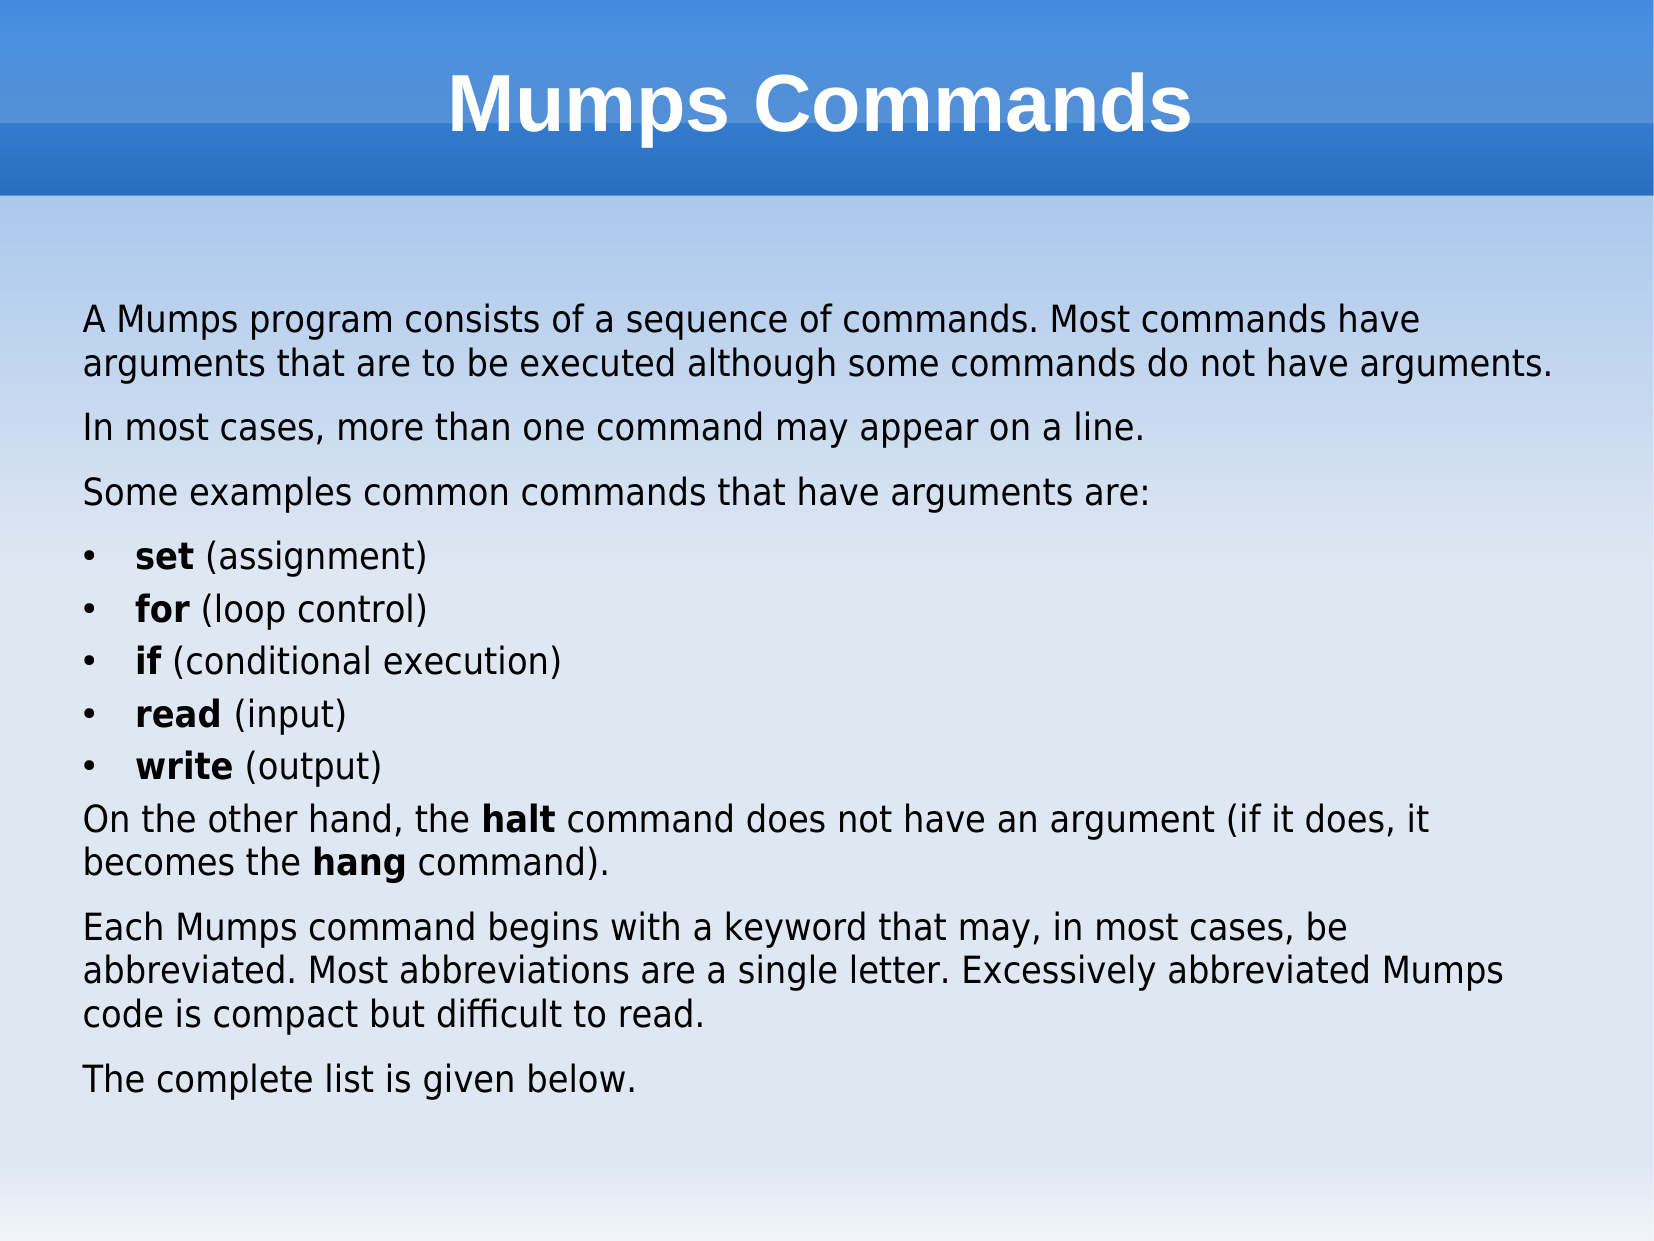

# Mumps Commands
A Mumps program consists of a sequence of commands. Most commands have arguments that are to be executed although some commands do not have arguments.
In most cases, more than one command may appear on a line.
Some examples common commands that have arguments are:
set (assignment)
for (loop control)
if (conditional execution)
read (input)
write (output)
On the other hand, the halt command does not have an argument (if it does, it becomes the hang command).
Each Mumps command begins with a keyword that may, in most cases, be abbreviated. Most abbreviations are a single letter. Excessively abbreviated Mumps code is compact but difficult to read.
The complete list is given below.